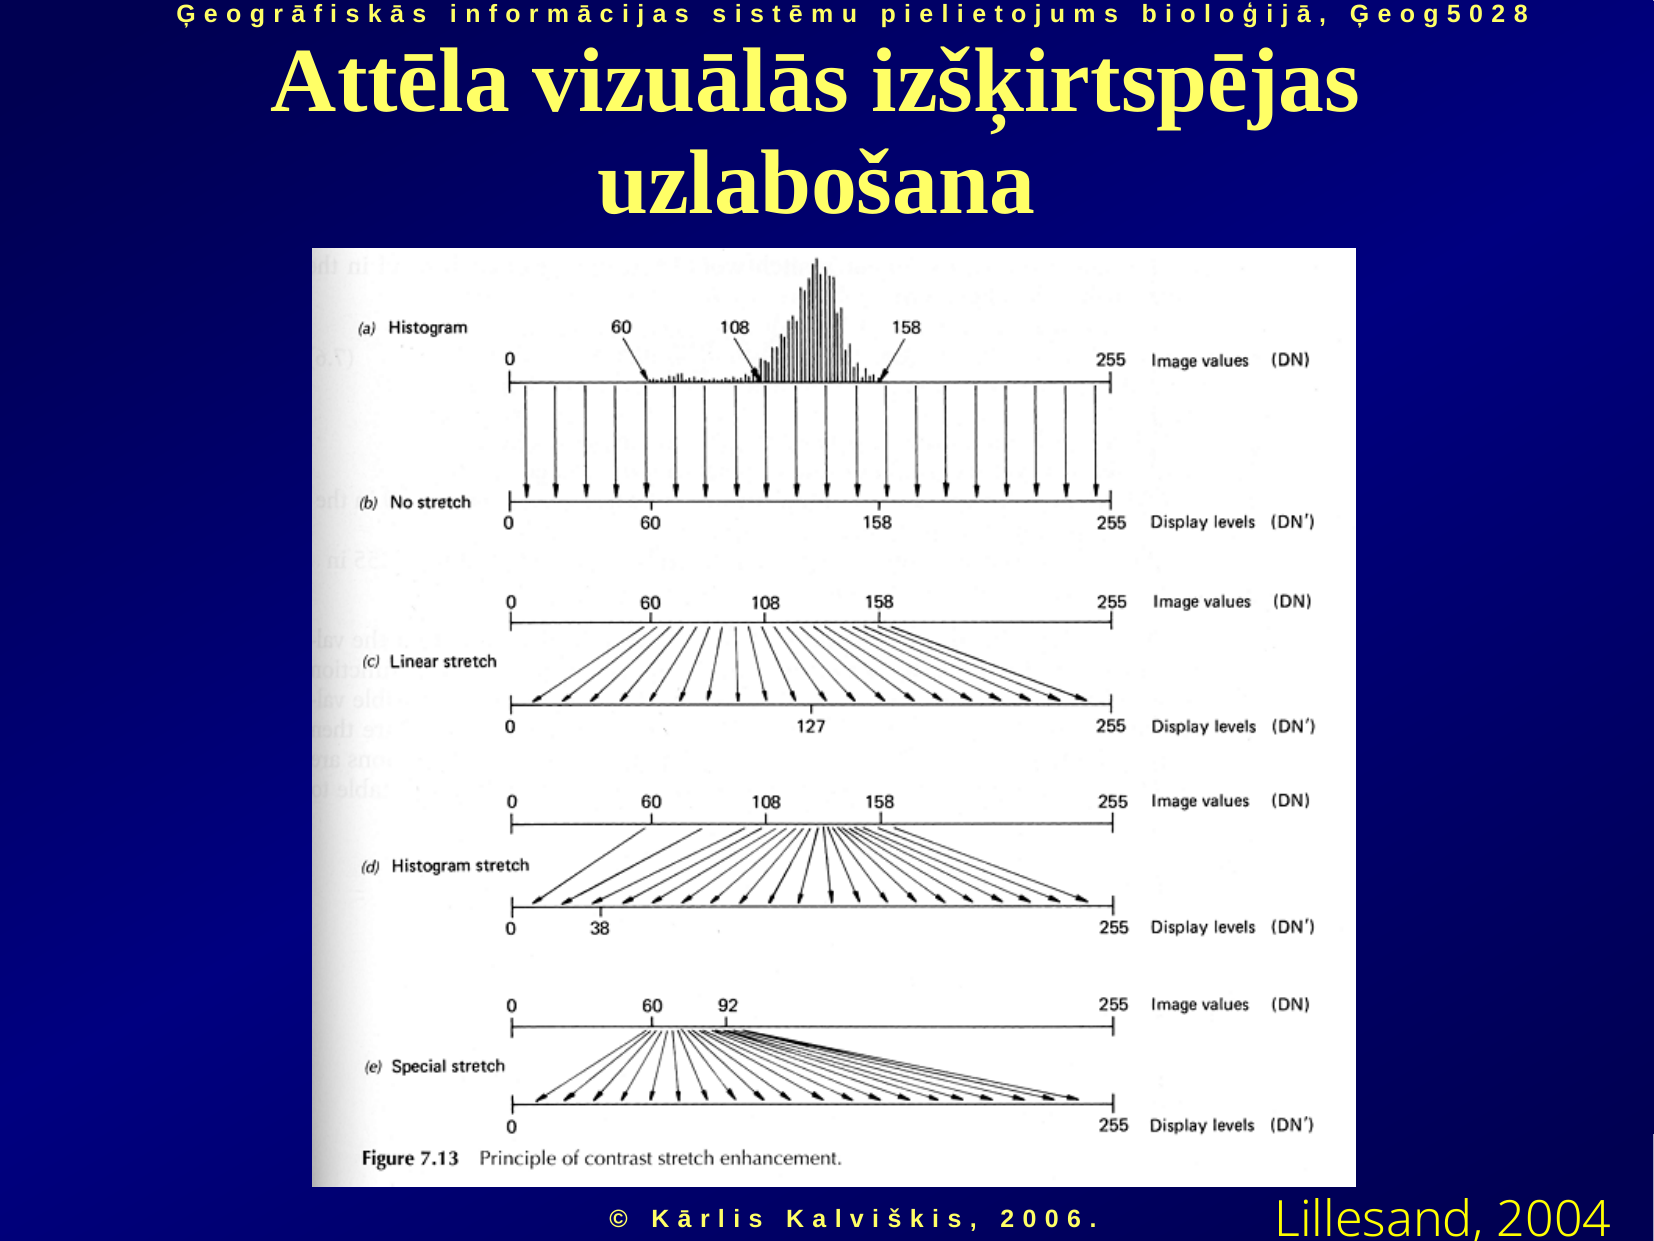

# Attēla vizuālās izšķirtspējas uzlabošana
 Lillesand, 2004